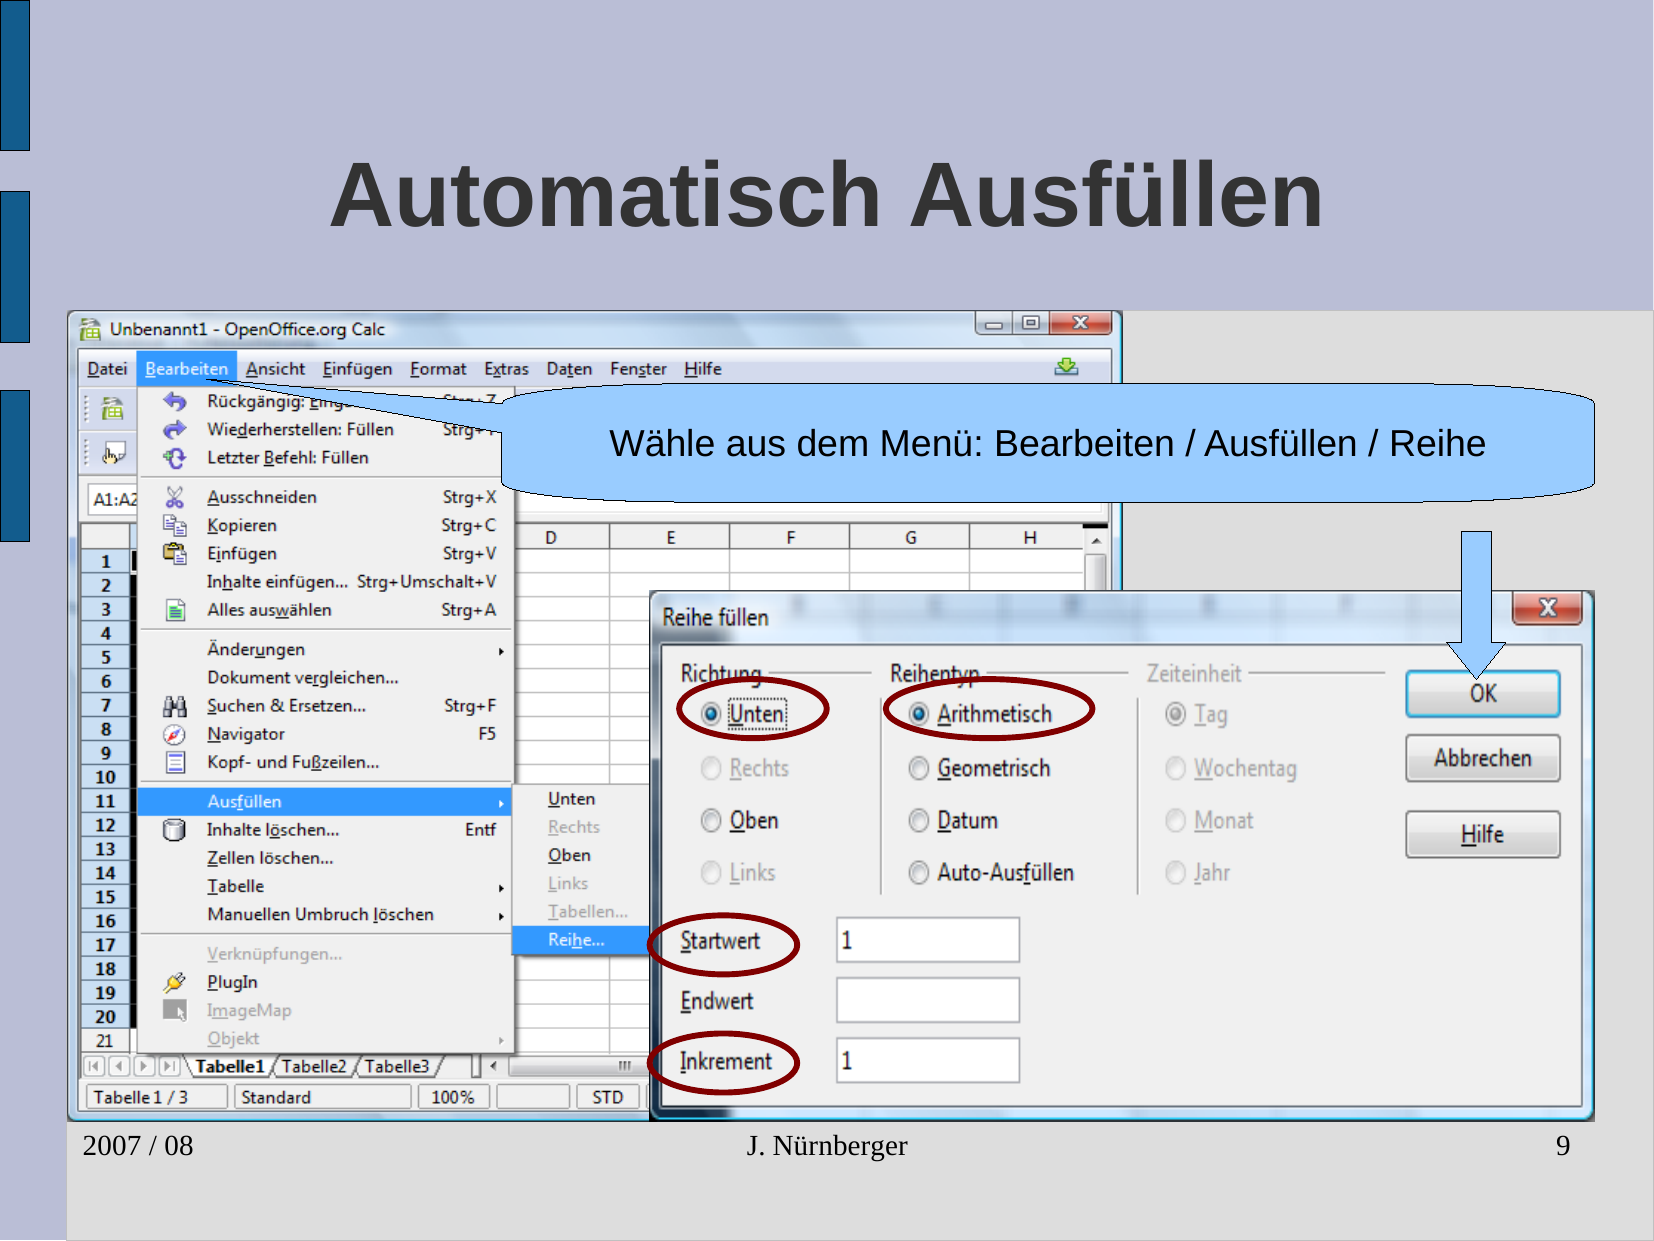

# Automatisch Ausfüllen
Wähle aus dem Menü: Bearbeiten / Ausfüllen / Reihe
2007 / 08
J. Nürnberger
9